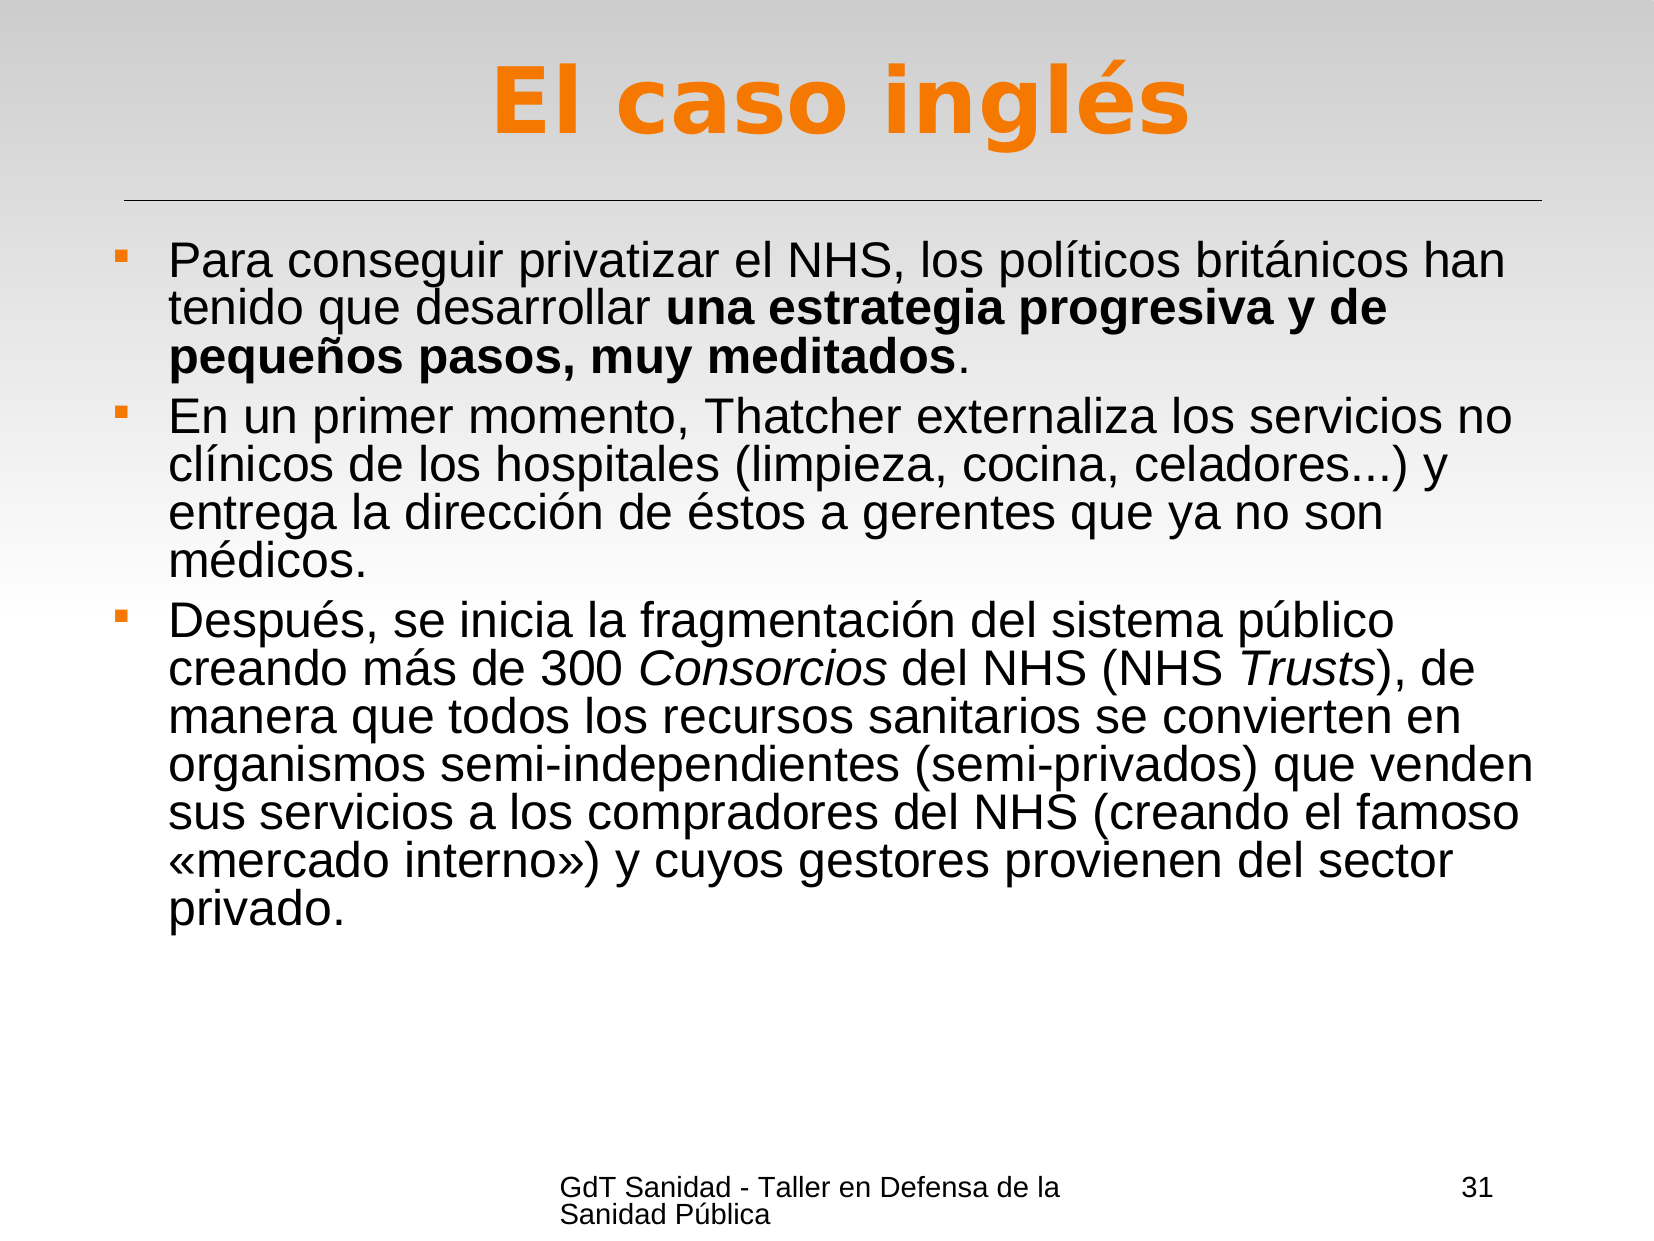

# El caso inglés
Para conseguir privatizar el NHS, los políticos británicos han tenido que desarrollar una estrategia progresiva y de pequeños pasos, muy meditados.
En un primer momento, Thatcher externaliza los servicios no clínicos de los hospitales (limpieza, cocina, celadores...) y entrega la dirección de éstos a gerentes que ya no son médicos.
Después, se inicia la fragmentación del sistema público creando más de 300 Consorcios del NHS (NHS Trusts), de manera que todos los recursos sanitarios se convierten en organismos semi-independientes (semi-privados) que venden sus servicios a los compradores del NHS (creando el famoso «mercado interno») y cuyos gestores provienen del sector privado.
GdT Sanidad - Taller en Defensa de la Sanidad Pública
31